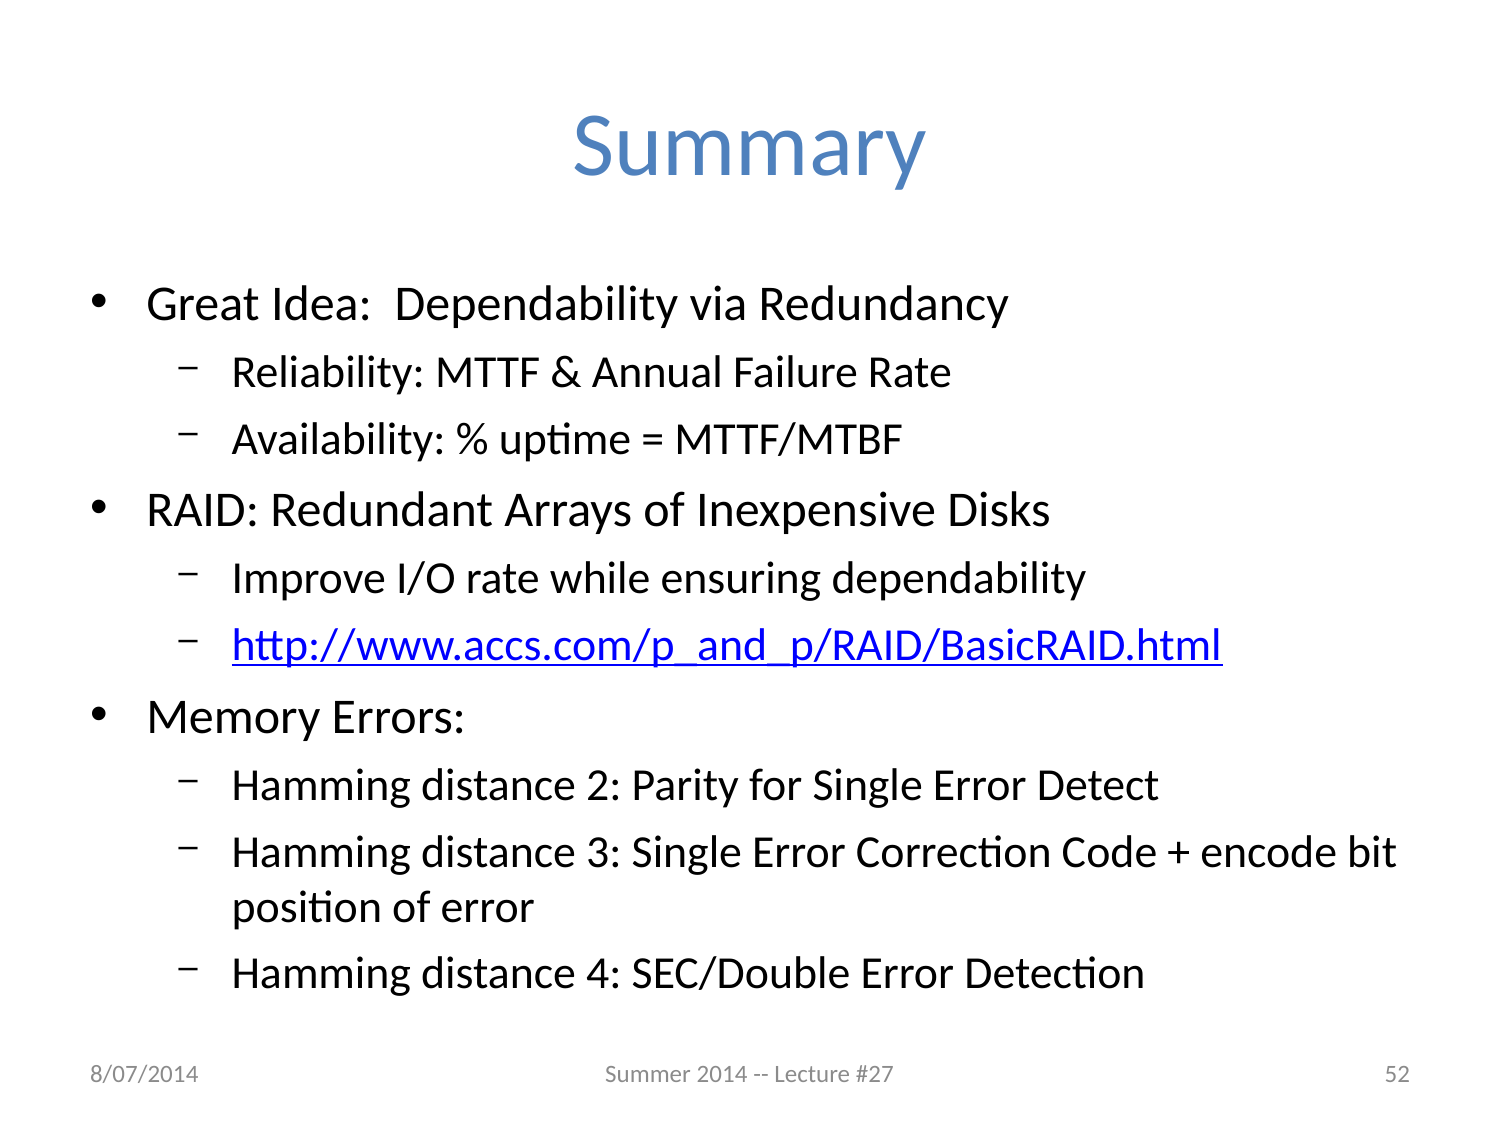

# Summary
Great Idea: Dependability via Redundancy
Reliability: MTTF & Annual Failure Rate
Availability: % uptime = MTTF/MTBF
RAID: Redundant Arrays of Inexpensive Disks
Improve I/O rate while ensuring dependability
http://www.accs.com/p_and_p/RAID/BasicRAID.html
Memory Errors:
Hamming distance 2: Parity for Single Error Detect
Hamming distance 3: Single Error Correction Code + encode bit position of error
Hamming distance 4: SEC/Double Error Detection
8/07/2014
Summer 2014 -- Lecture #27